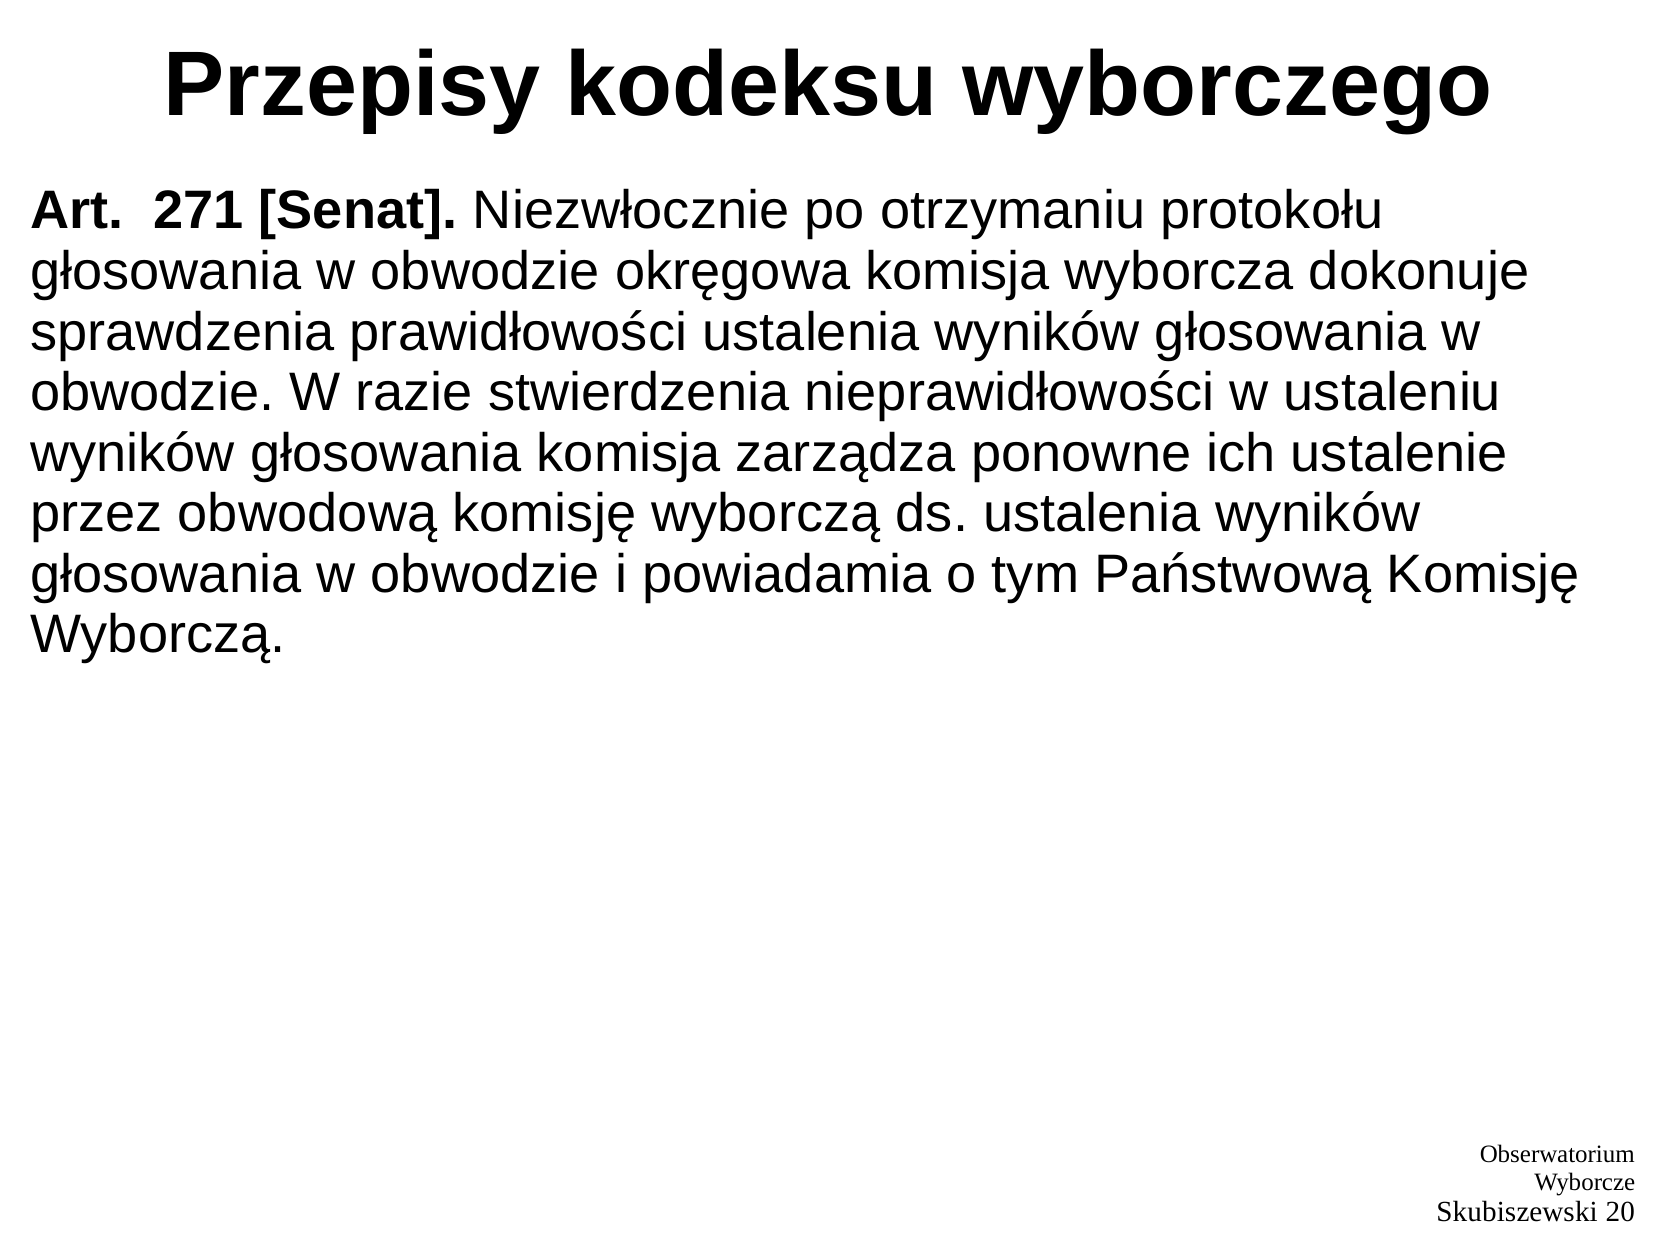

# Przepisy kodeksu wyborczego
Art. 271 [Senat]. Niezwłocznie po otrzymaniu protokołu głosowania w obwodzie okręgowa komisja wyborcza dokonuje sprawdzenia prawidłowości ustalenia wyników głosowania w obwodzie. W razie stwierdzenia nieprawidłowości w ustaleniu wyników głosowania komisja zarządza ponowne ich ustalenie przez obwodową komisję wyborczą ds. ustalenia wyników głosowania w obwodzie i powiadamia o tym Państwową Komisję Wyborczą.
20